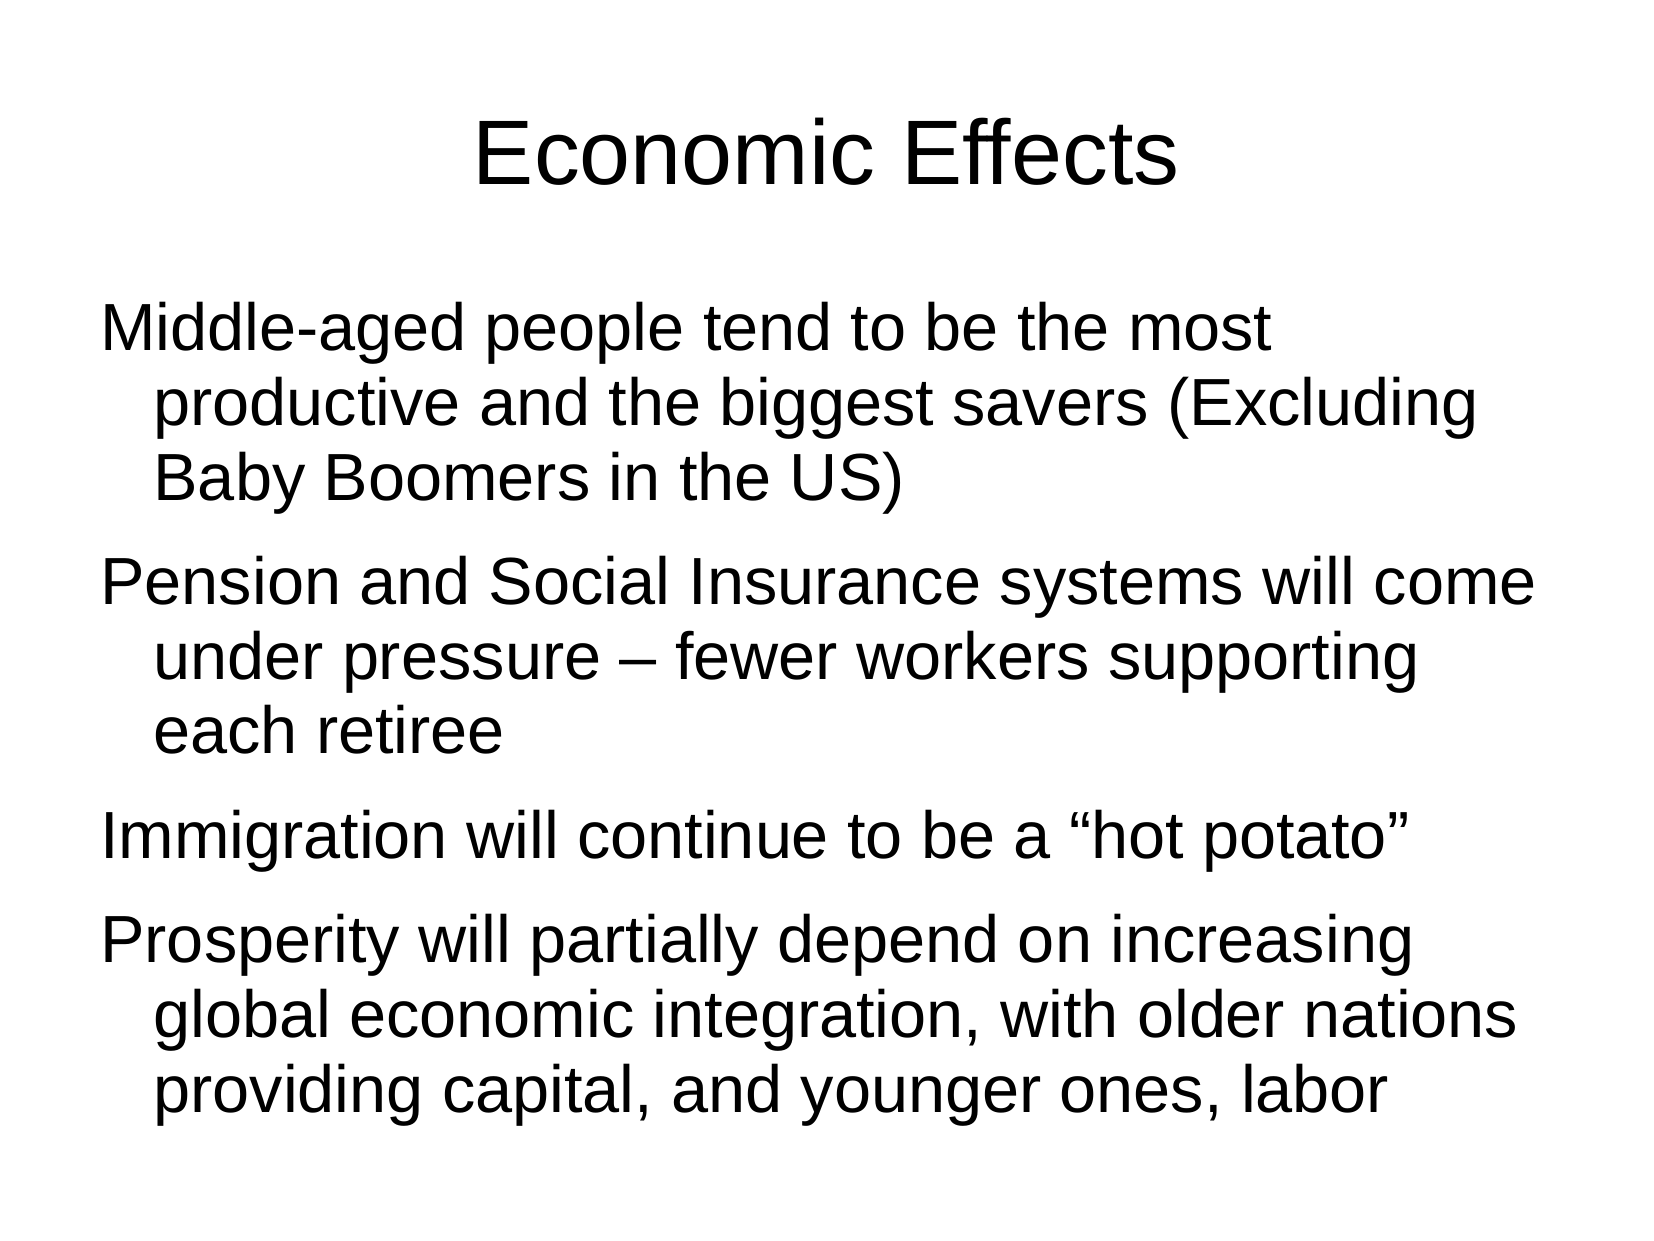

# Economic Effects
Middle-aged people tend to be the most productive and the biggest savers (Excluding Baby Boomers in the US)
Pension and Social Insurance systems will come under pressure – fewer workers supporting each retiree
Immigration will continue to be a “hot potato”
Prosperity will partially depend on increasing global economic integration, with older nations providing capital, and younger ones, labor